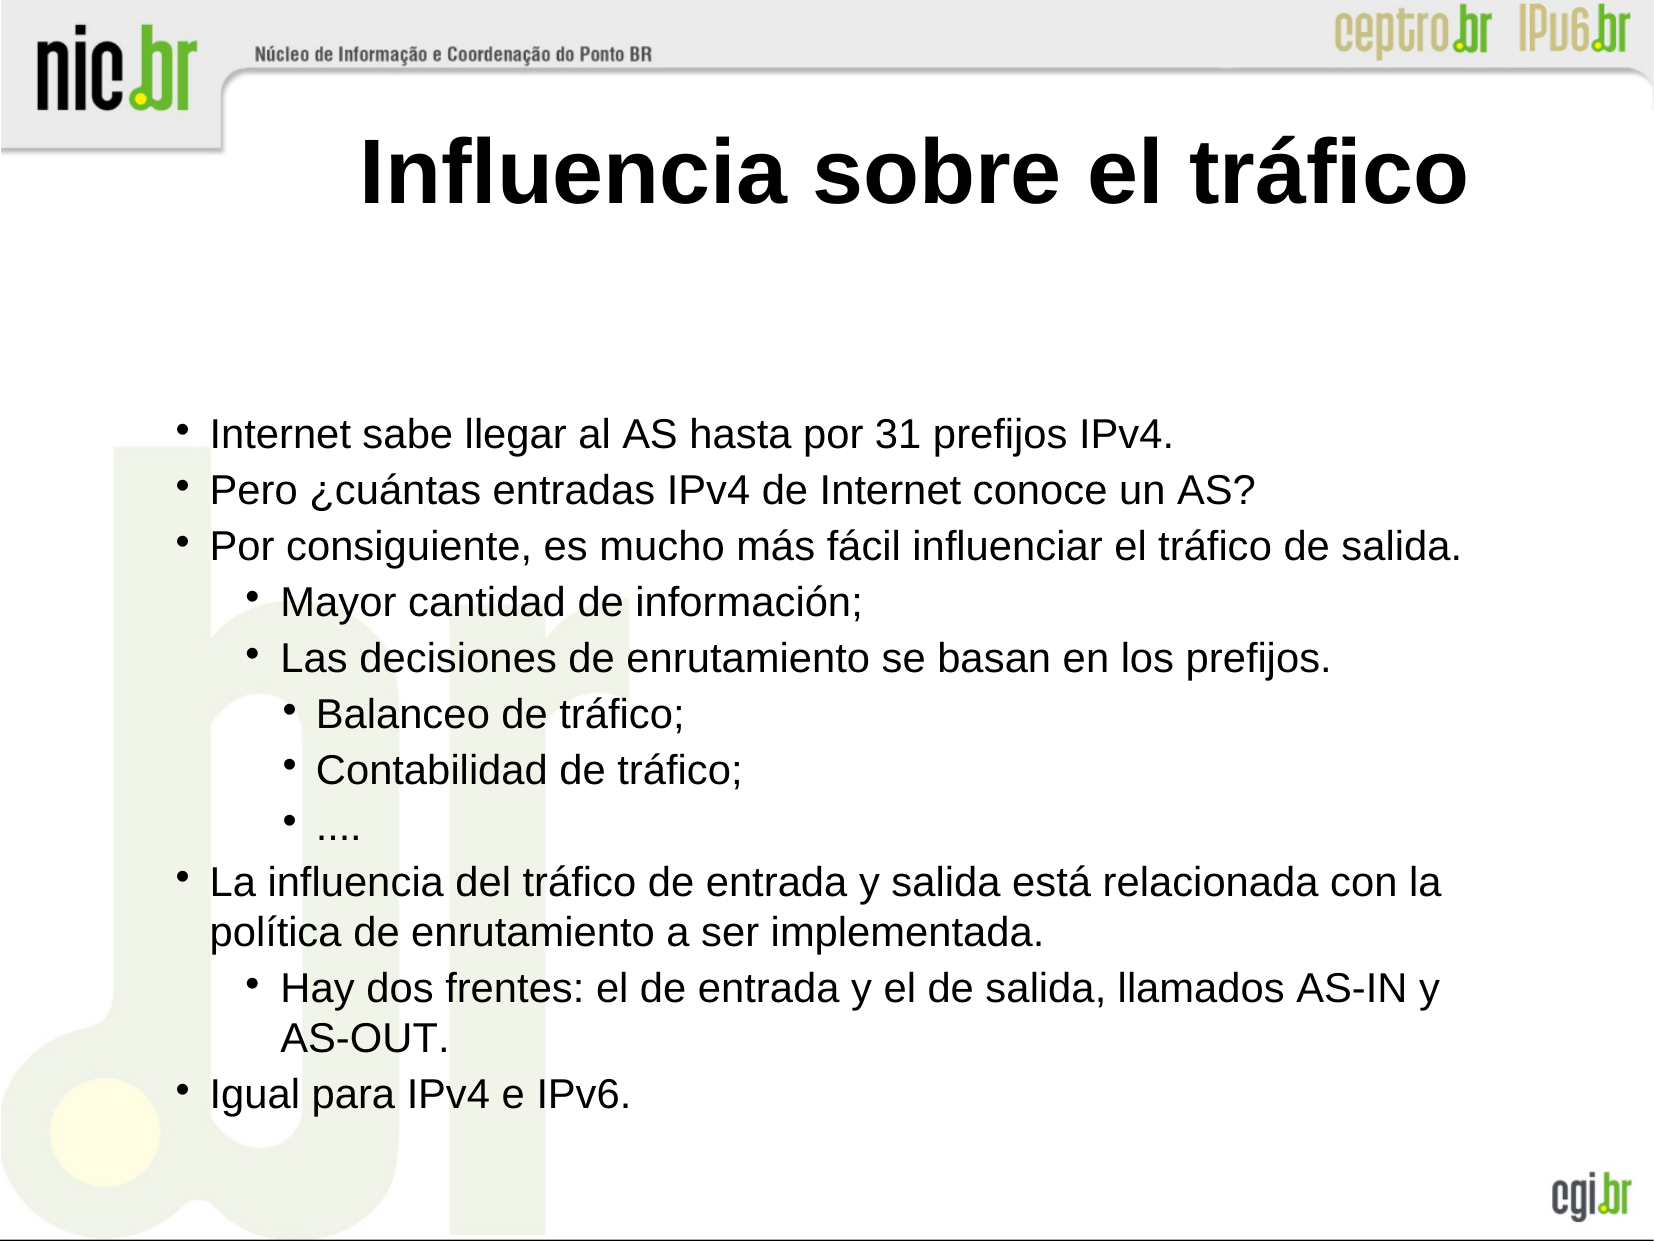

Influencia sobre el tráfico
Internet sabe llegar al AS hasta por 31 prefijos IPv4.
Pero ¿cuántas entradas IPv4 de Internet conoce un AS?
Por consiguiente, es mucho más fácil influenciar el tráfico de salida.
Mayor cantidad de información;
Las decisiones de enrutamiento se basan en los prefijos.
Balanceo de tráfico;
Contabilidad de tráfico;
....
La influencia del tráfico de entrada y salida está relacionada con la política de enrutamiento a ser implementada.
Hay dos frentes: el de entrada y el de salida, llamados AS-IN y AS-OUT.
Igual para IPv4 e IPv6.